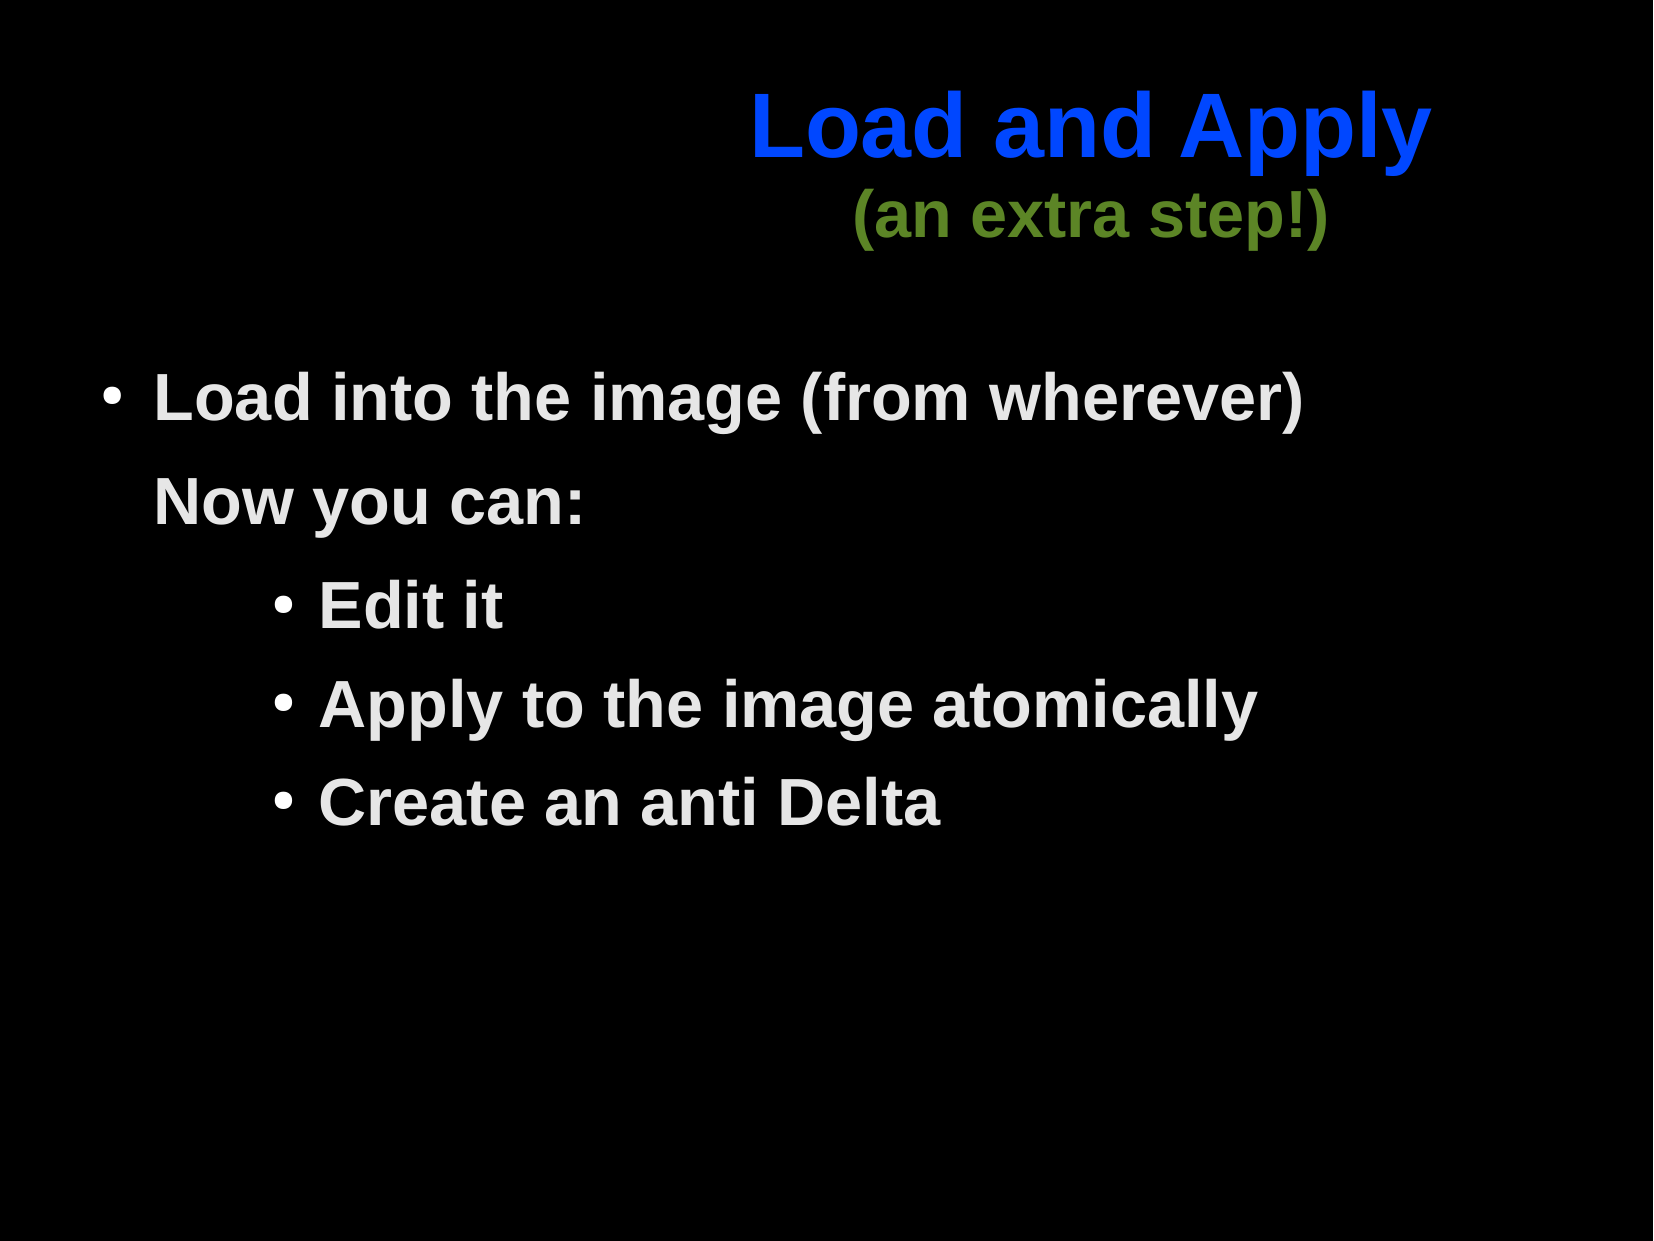

# Load and Apply (an extra step!)
Load into the image (from wherever)
Now you can:
Edit it
Apply to the image atomically
Create an anti Delta